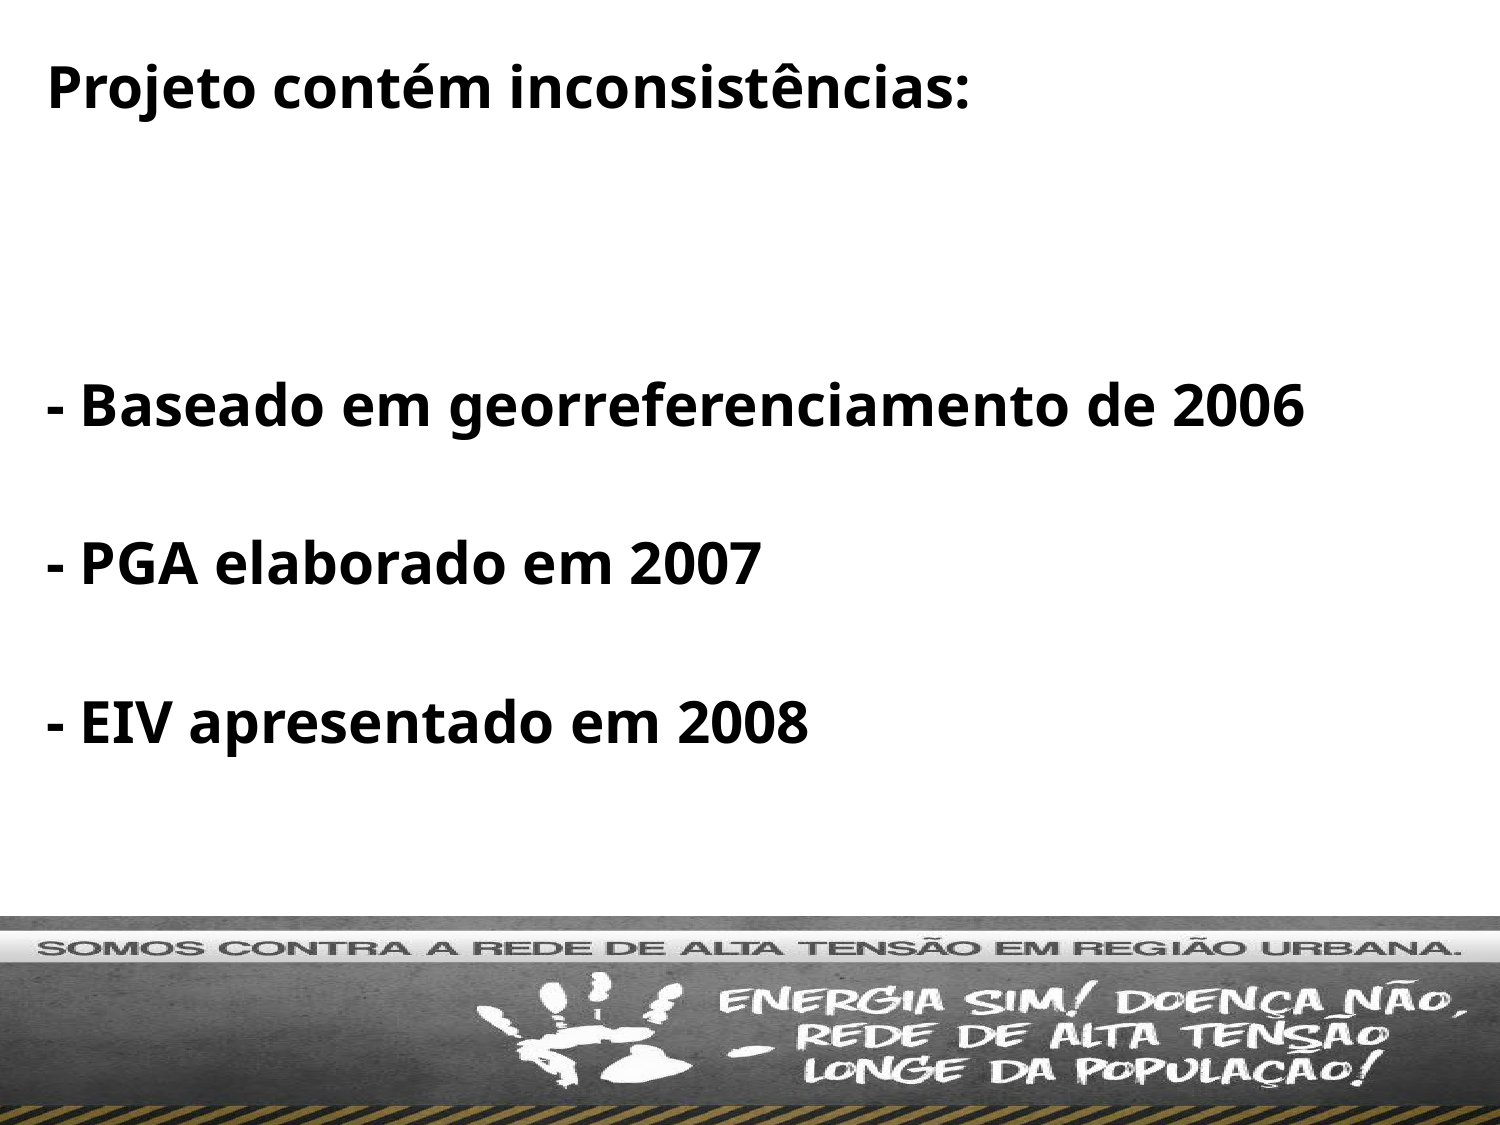

Projeto contém inconsistências:
- Baseado em georreferenciamento de 2006
- PGA elaborado em 2007
- EIV apresentado em 2008